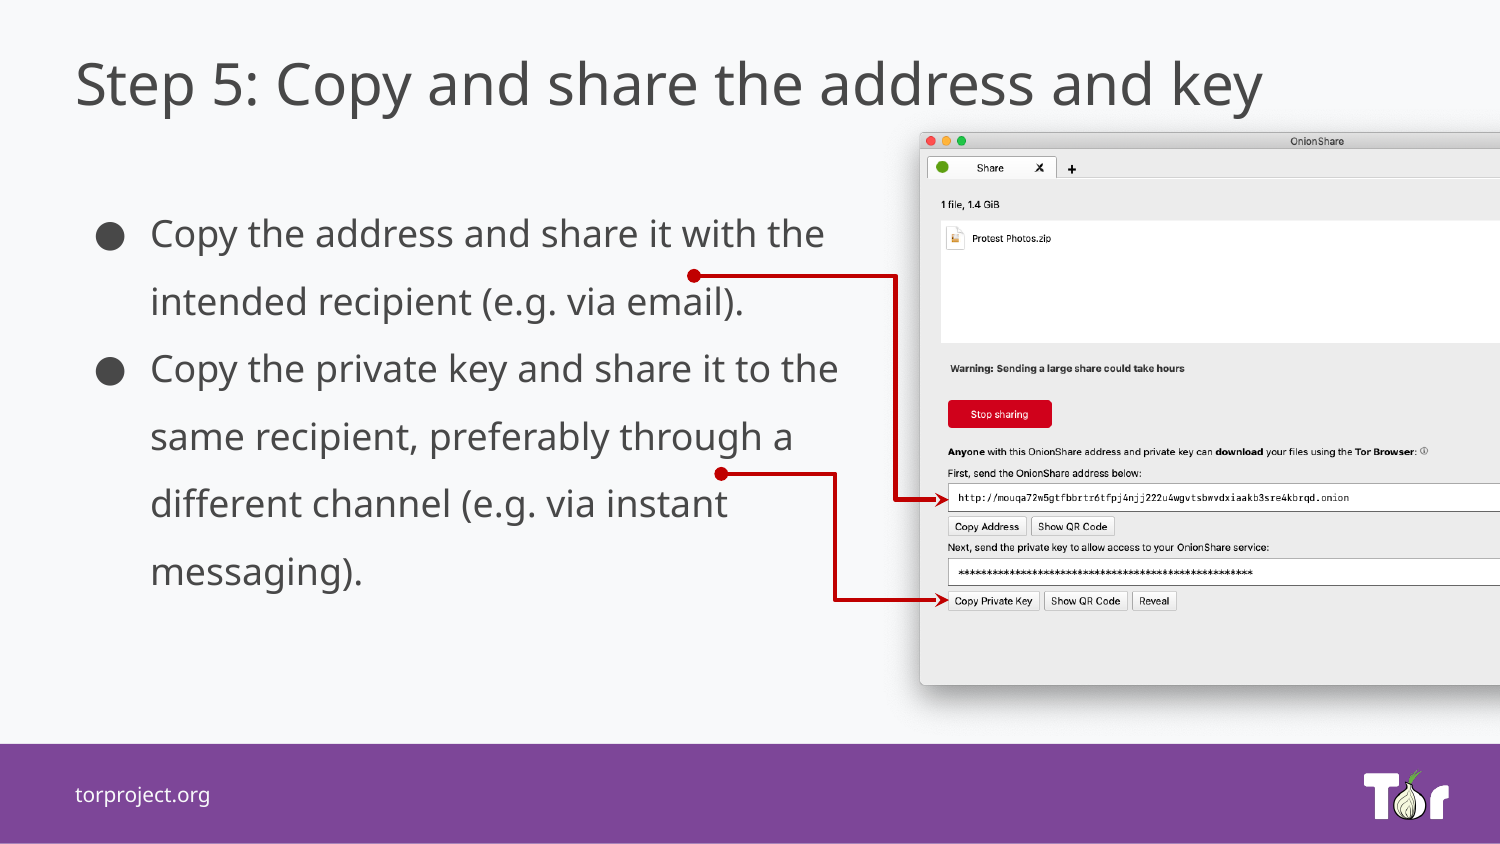

# Step 5: Copy and share the address and key
Copy the address and share it with the intended recipient (e.g. via email).
Copy the private key and share it to the same recipient, preferably through a different channel (e.g. via instant messaging).